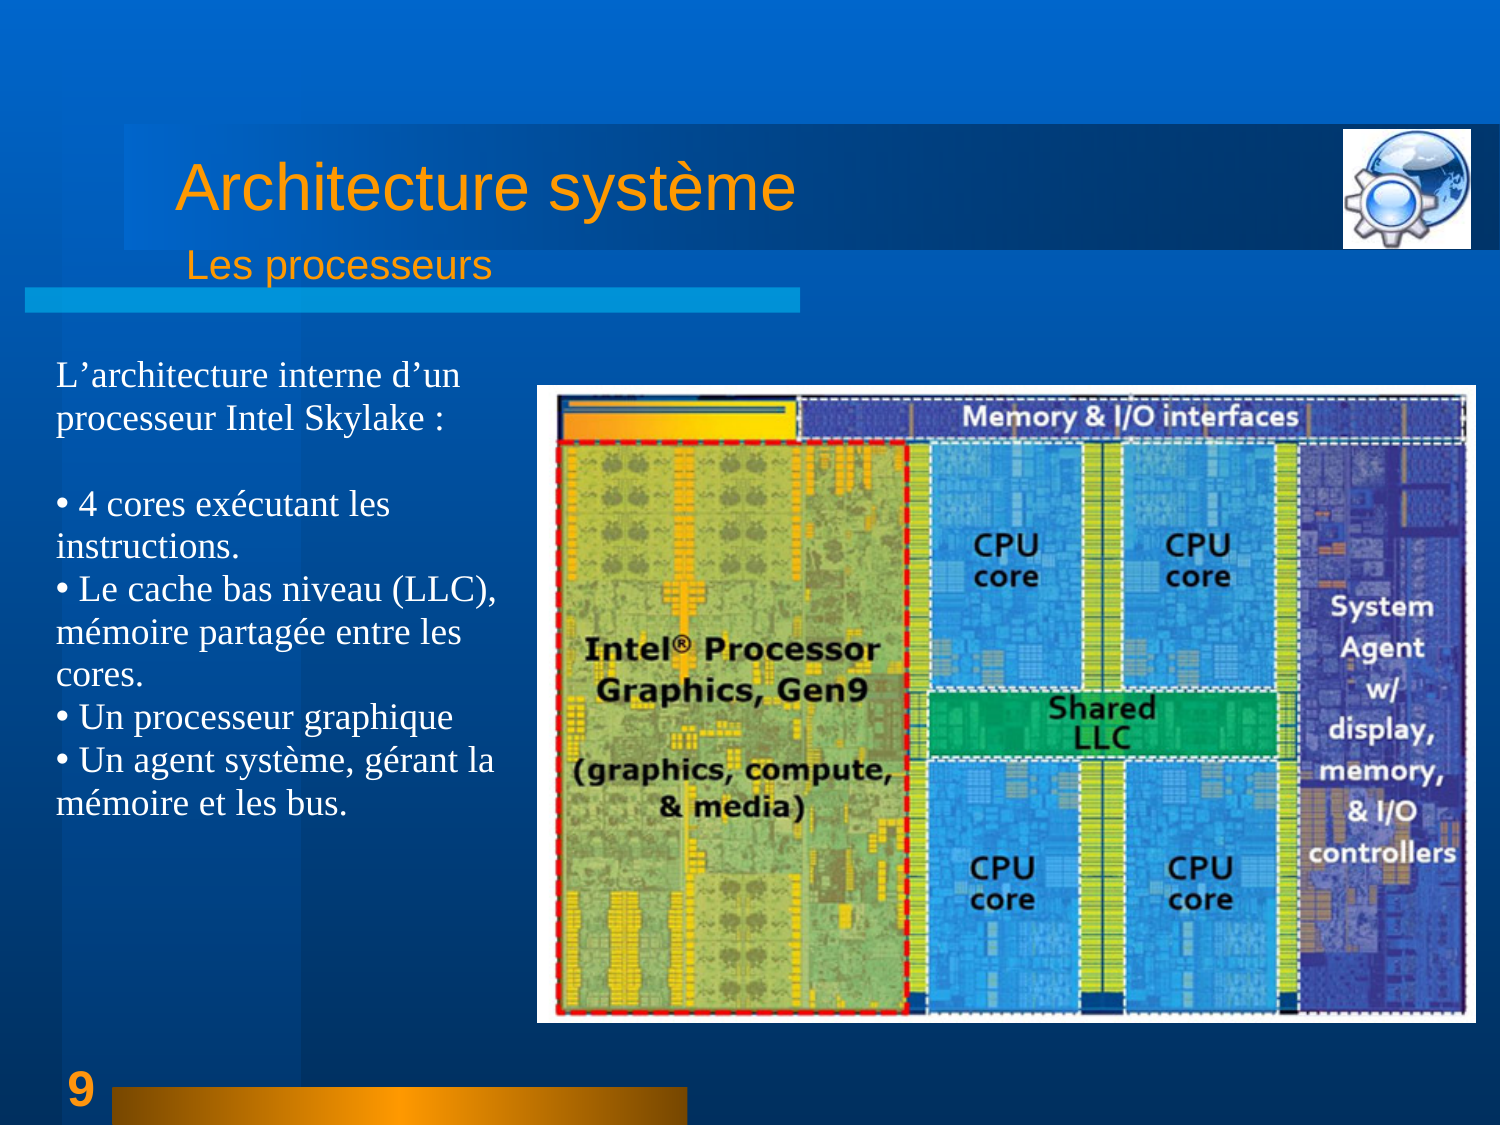

Architecture système
Les processeurs
L’architecture interne d’un processeur Intel Skylake :
 4 cores exécutant les instructions.
 Le cache bas niveau (LLC), mémoire partagée entre les cores.
 Un processeur graphique
 Un agent système, gérant la mémoire et les bus.